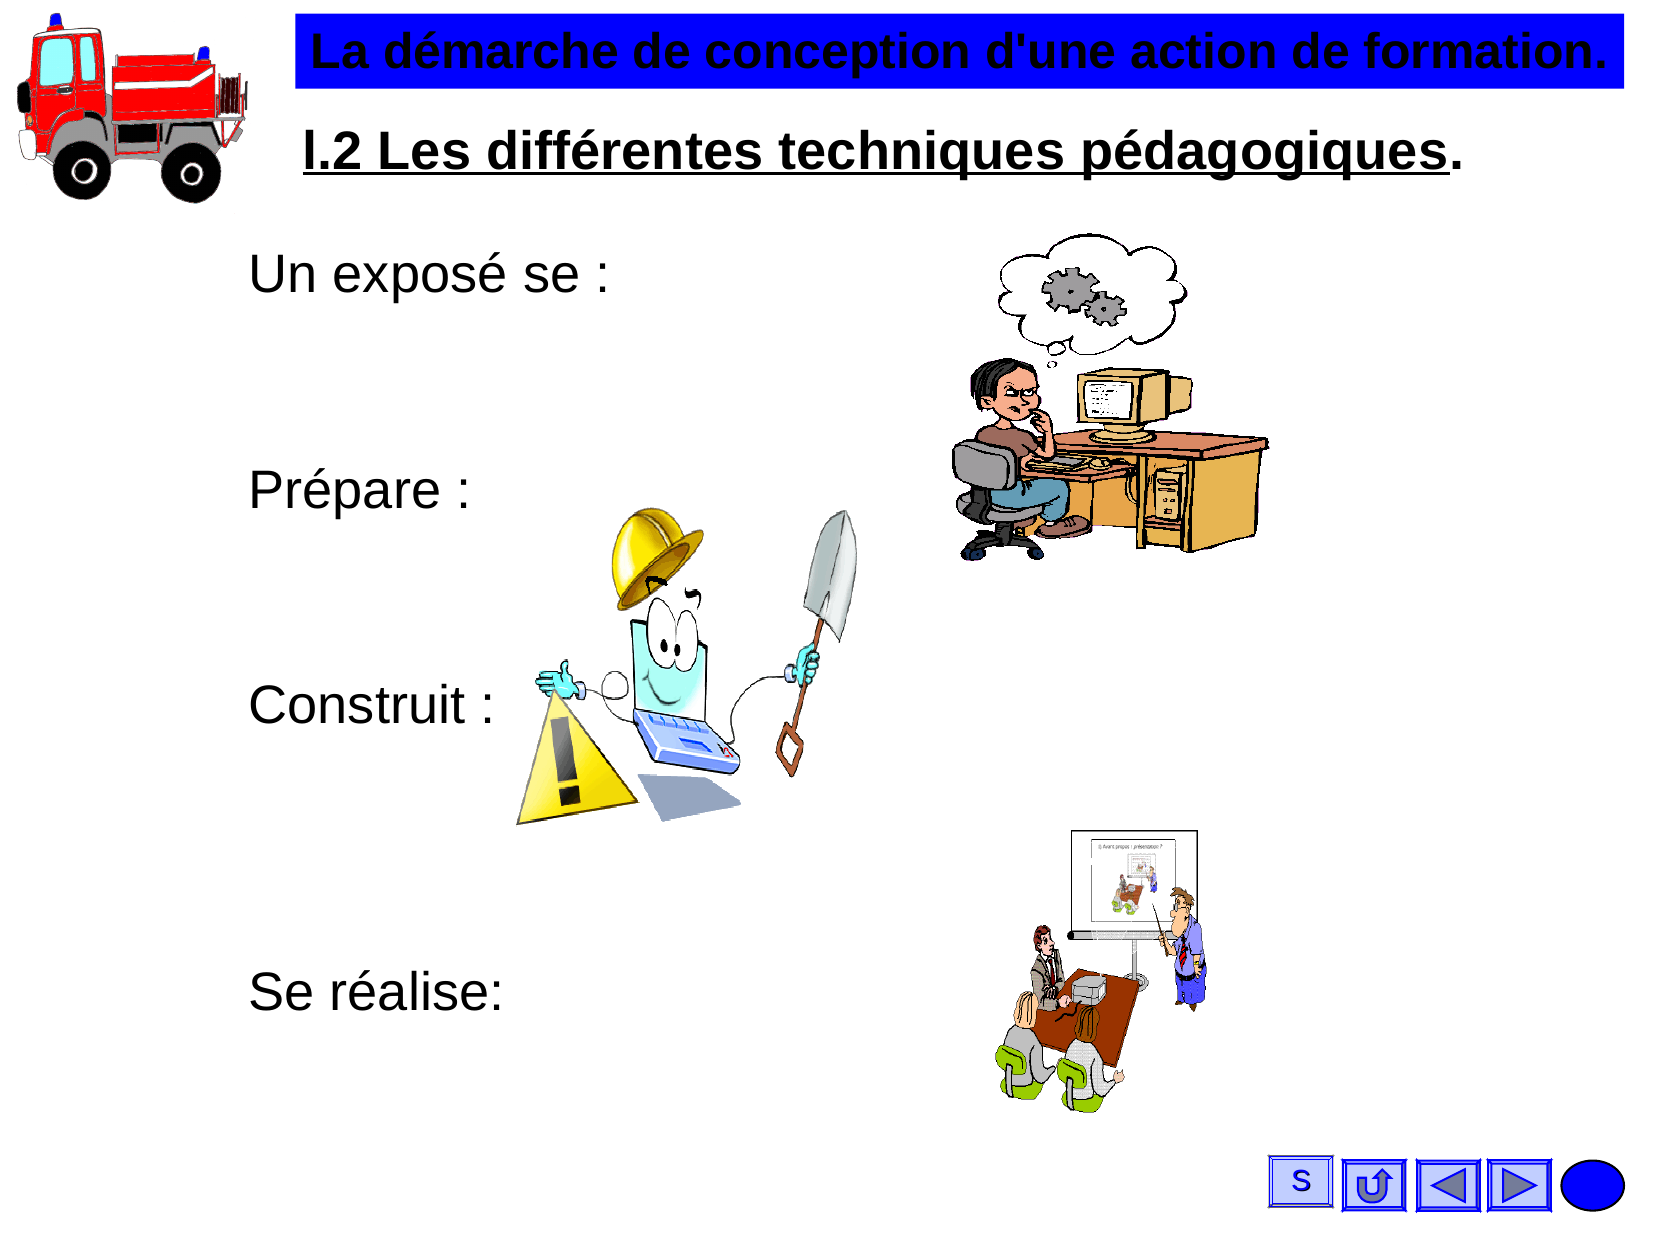

La démarche de conception d'une action de formation.
l.2 Les différentes techniques pédagogiques.
# Un exposé se :
Prépare :
Construit :
Se réalise: